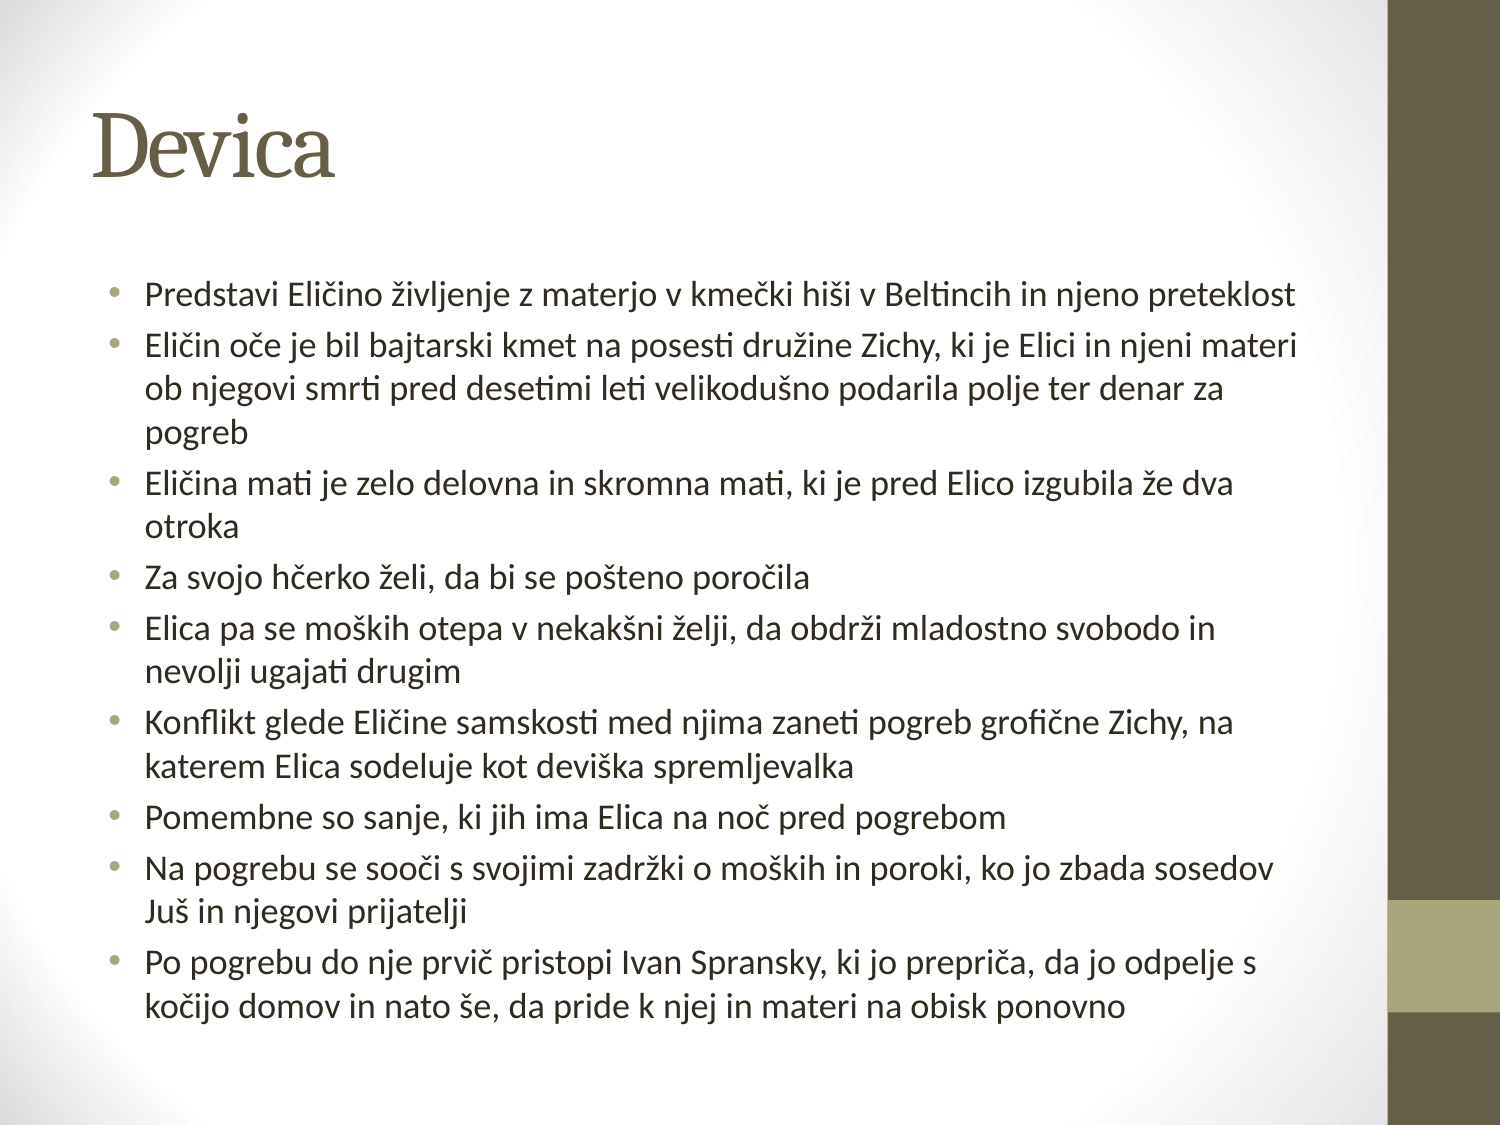

# Devica
Predstavi Eličino življenje z materjo v kmečki hiši v Beltincih in njeno preteklost
Eličin oče je bil bajtarski kmet na posesti družine Zichy, ki je Elici in njeni materi ob njegovi smrti pred desetimi leti velikodušno podarila polje ter denar za pogreb
Eličina mati je zelo delovna in skromna mati, ki je pred Elico izgubila že dva otroka
Za svojo hčerko želi, da bi se pošteno poročila
Elica pa se moških otepa v nekakšni želji, da obdrži mladostno svobodo in nevolji ugajati drugim
Konflikt glede Eličine samskosti med njima zaneti pogreb grofične Zichy, na katerem Elica sodeluje kot deviška spremljevalka
Pomembne so sanje, ki jih ima Elica na noč pred pogrebom
Na pogrebu se sooči s svojimi zadržki o moških in poroki, ko jo zbada sosedov Juš in njegovi prijatelji
Po pogrebu do nje prvič pristopi Ivan Spransky, ki jo prepriča, da jo odpelje s kočijo domov in nato še, da pride k njej in materi na obisk ponovno